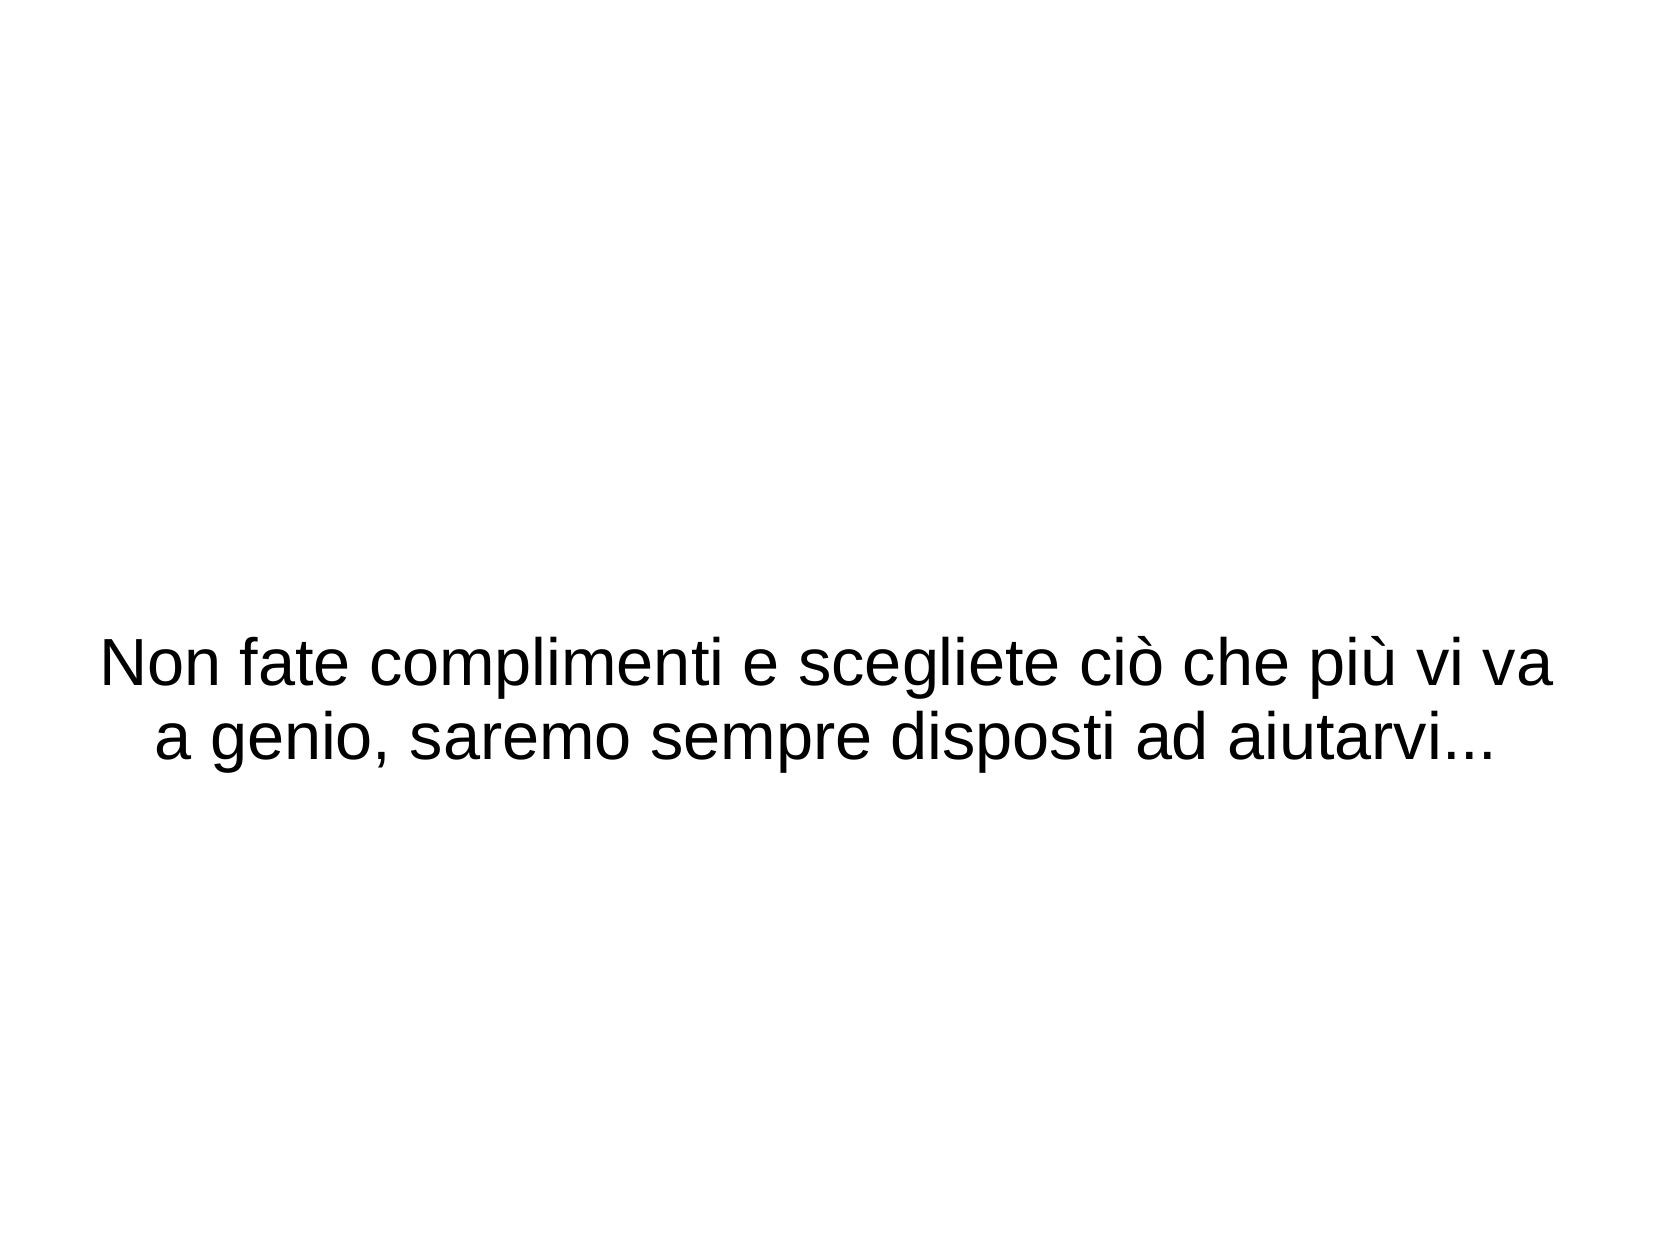

# Non fate complimenti e scegliete ciò che più vi va a genio, saremo sempre disposti ad aiutarvi...